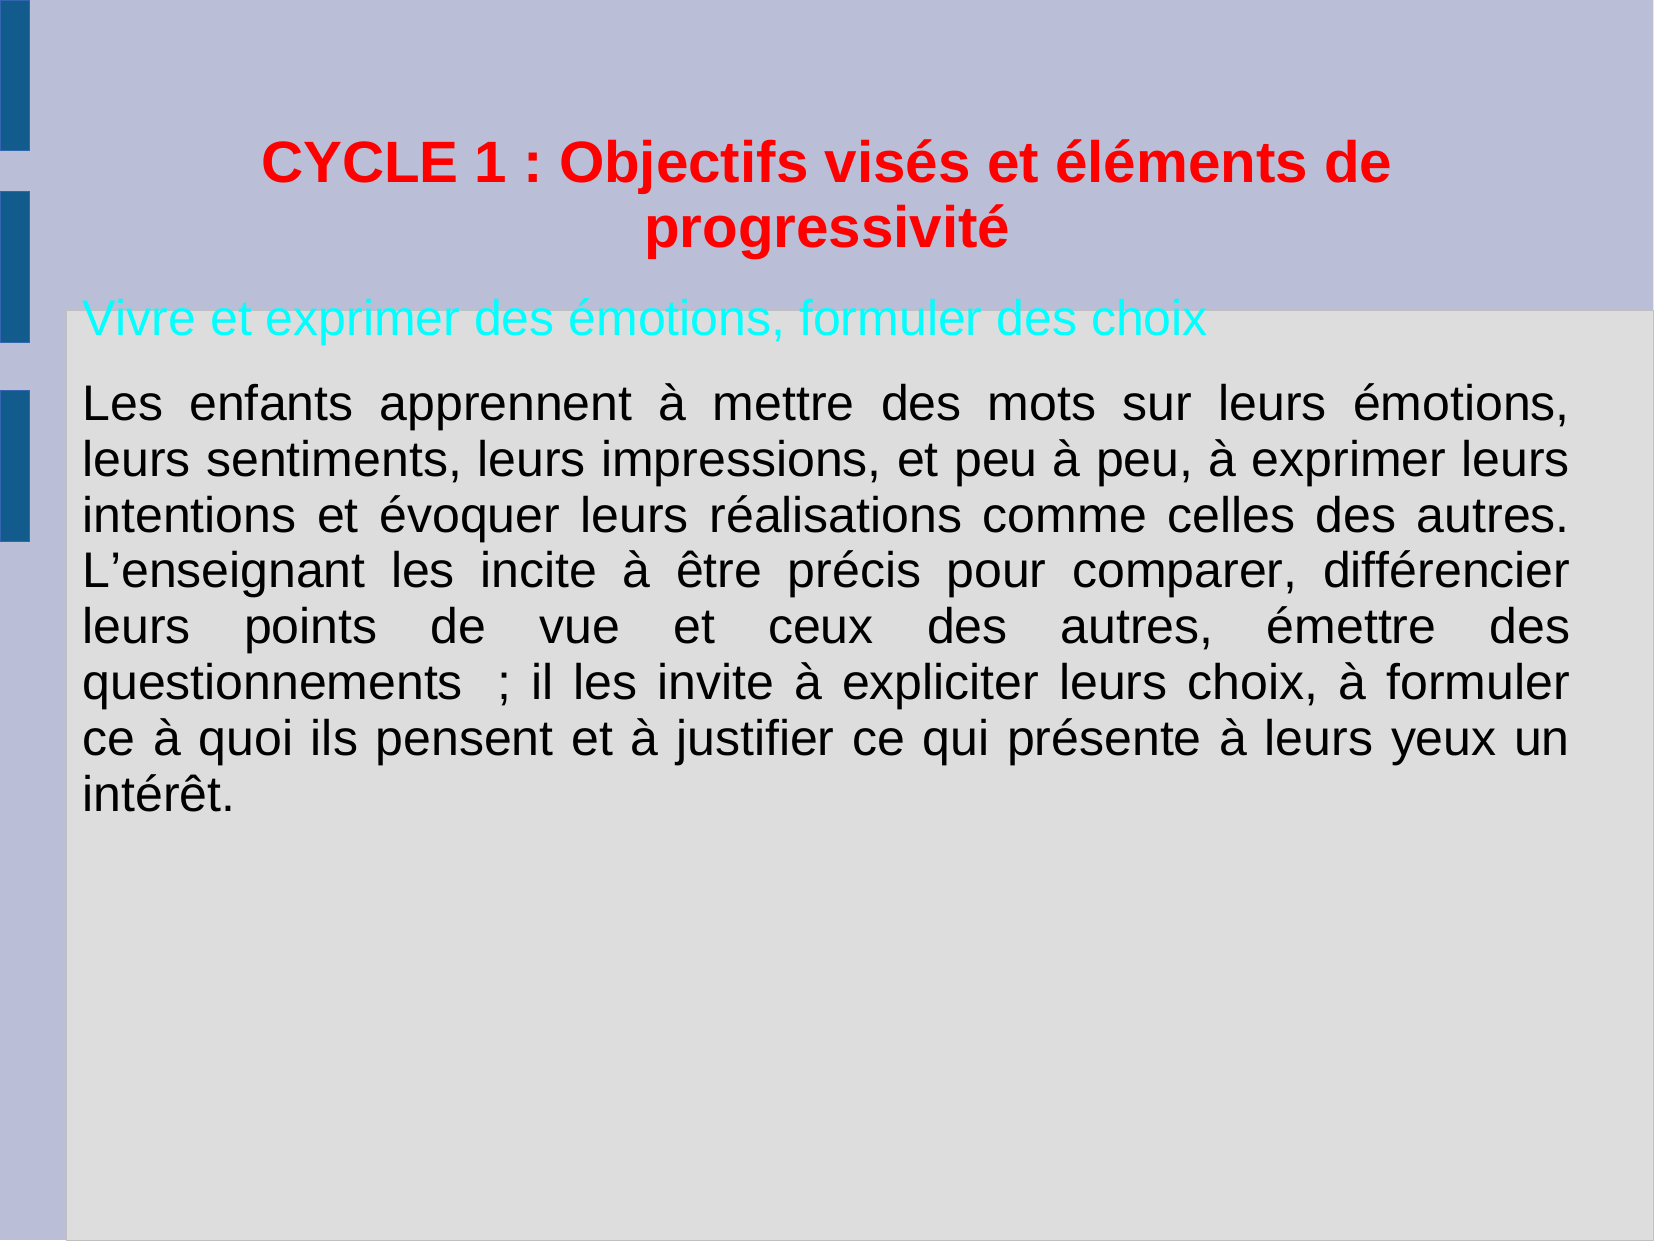

# CYCLE 1 : Objectifs visés et éléments de progressivité
Vivre et exprimer des émotions, formuler des choix
Les enfants apprennent à mettre des mots sur leurs émotions, leurs sentiments, leurs impressions, et peu à peu, à exprimer leurs intentions et évoquer leurs réalisations comme celles des autres. L’enseignant les incite à être précis pour comparer, différencier leurs points de vue et ceux des autres, émettre des questionnements  ; il les invite à expliciter leurs choix, à formuler ce à quoi ils pensent et à justifier ce qui présente à leurs yeux un intérêt.